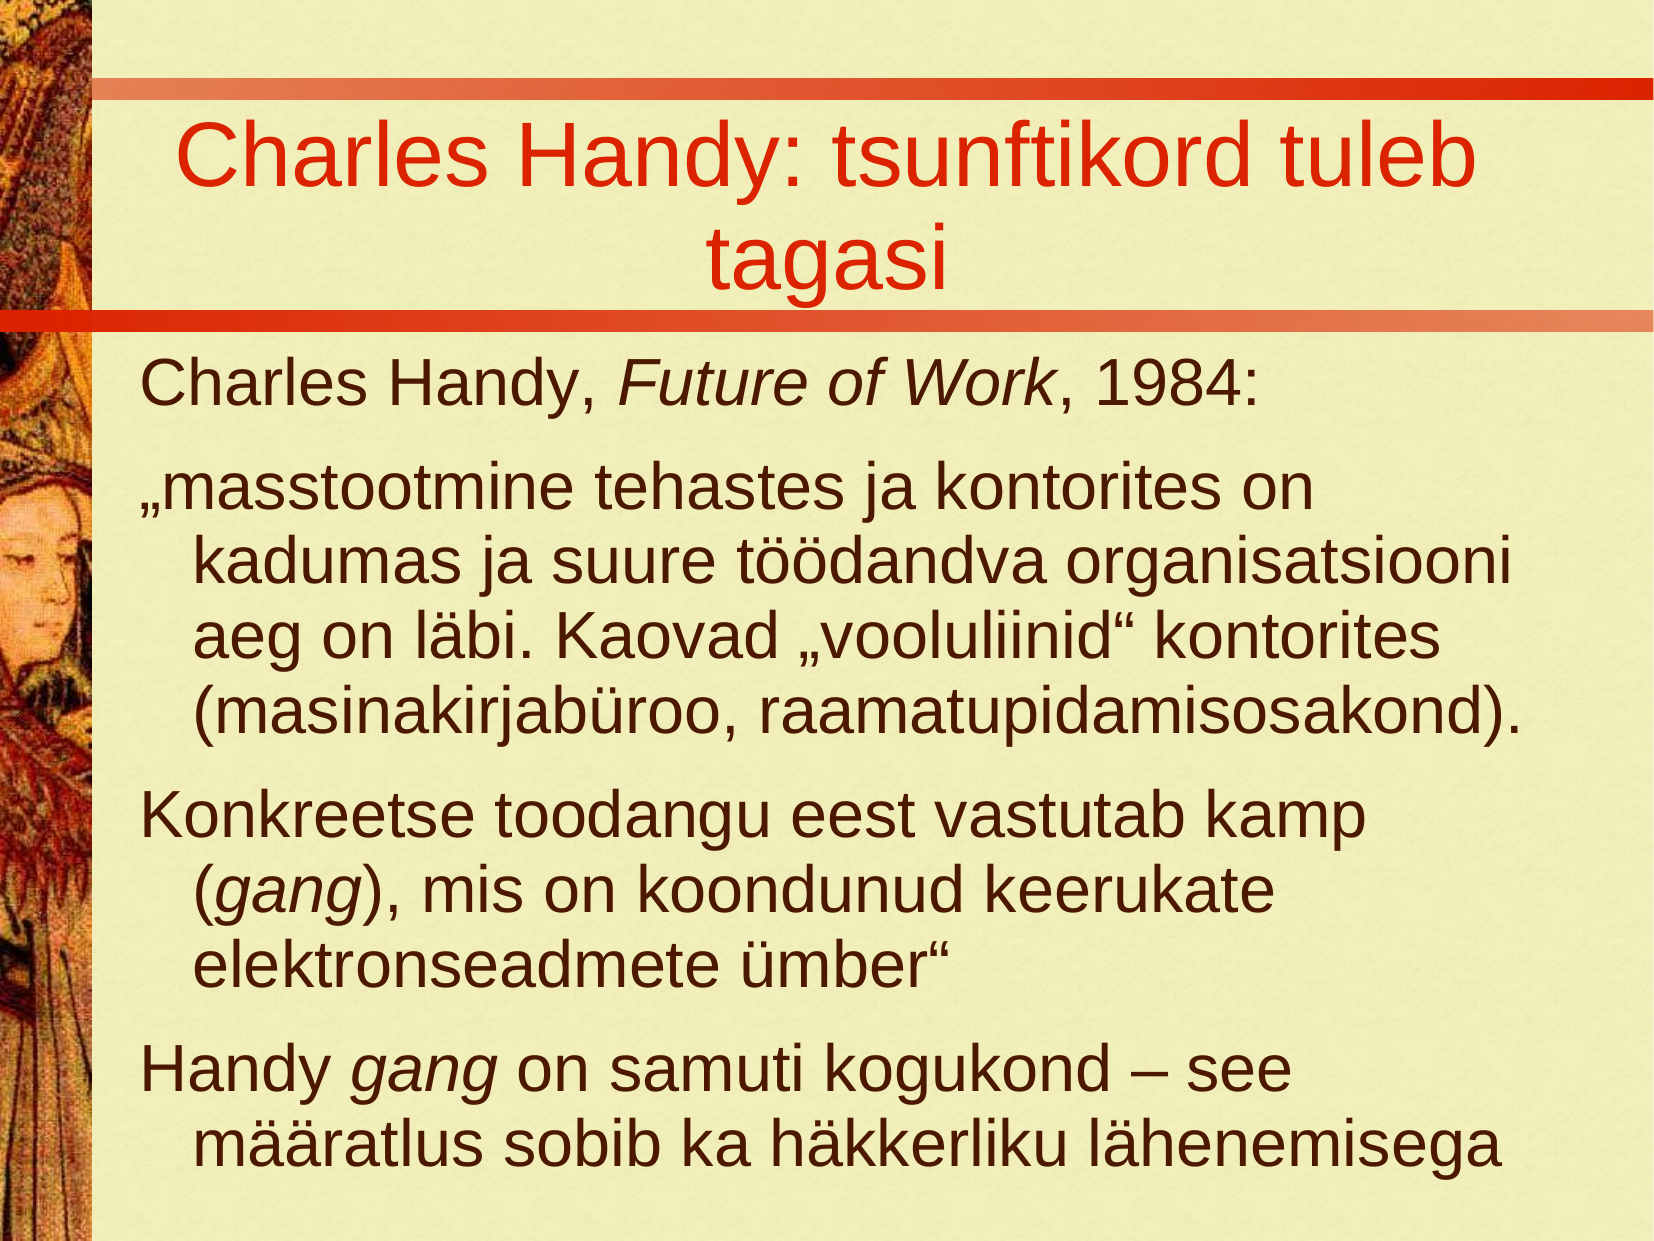

# Charles Handy: tsunftikord tuleb tagasi
Charles Handy, Future of Work, 1984:
„masstootmine tehastes ja kontorites on kadumas ja suure töödandva organisatsiooni aeg on läbi. Kaovad „vooluliinid“ kontorites (masinakirjabüroo, raamatupidamisosakond).
Konkreetse toodangu eest vastutab kamp (gang), mis on koondunud keerukate elektronseadmete ümber“
Handy gang on samuti kogukond – see määratlus sobib ka häkkerliku lähenemisega